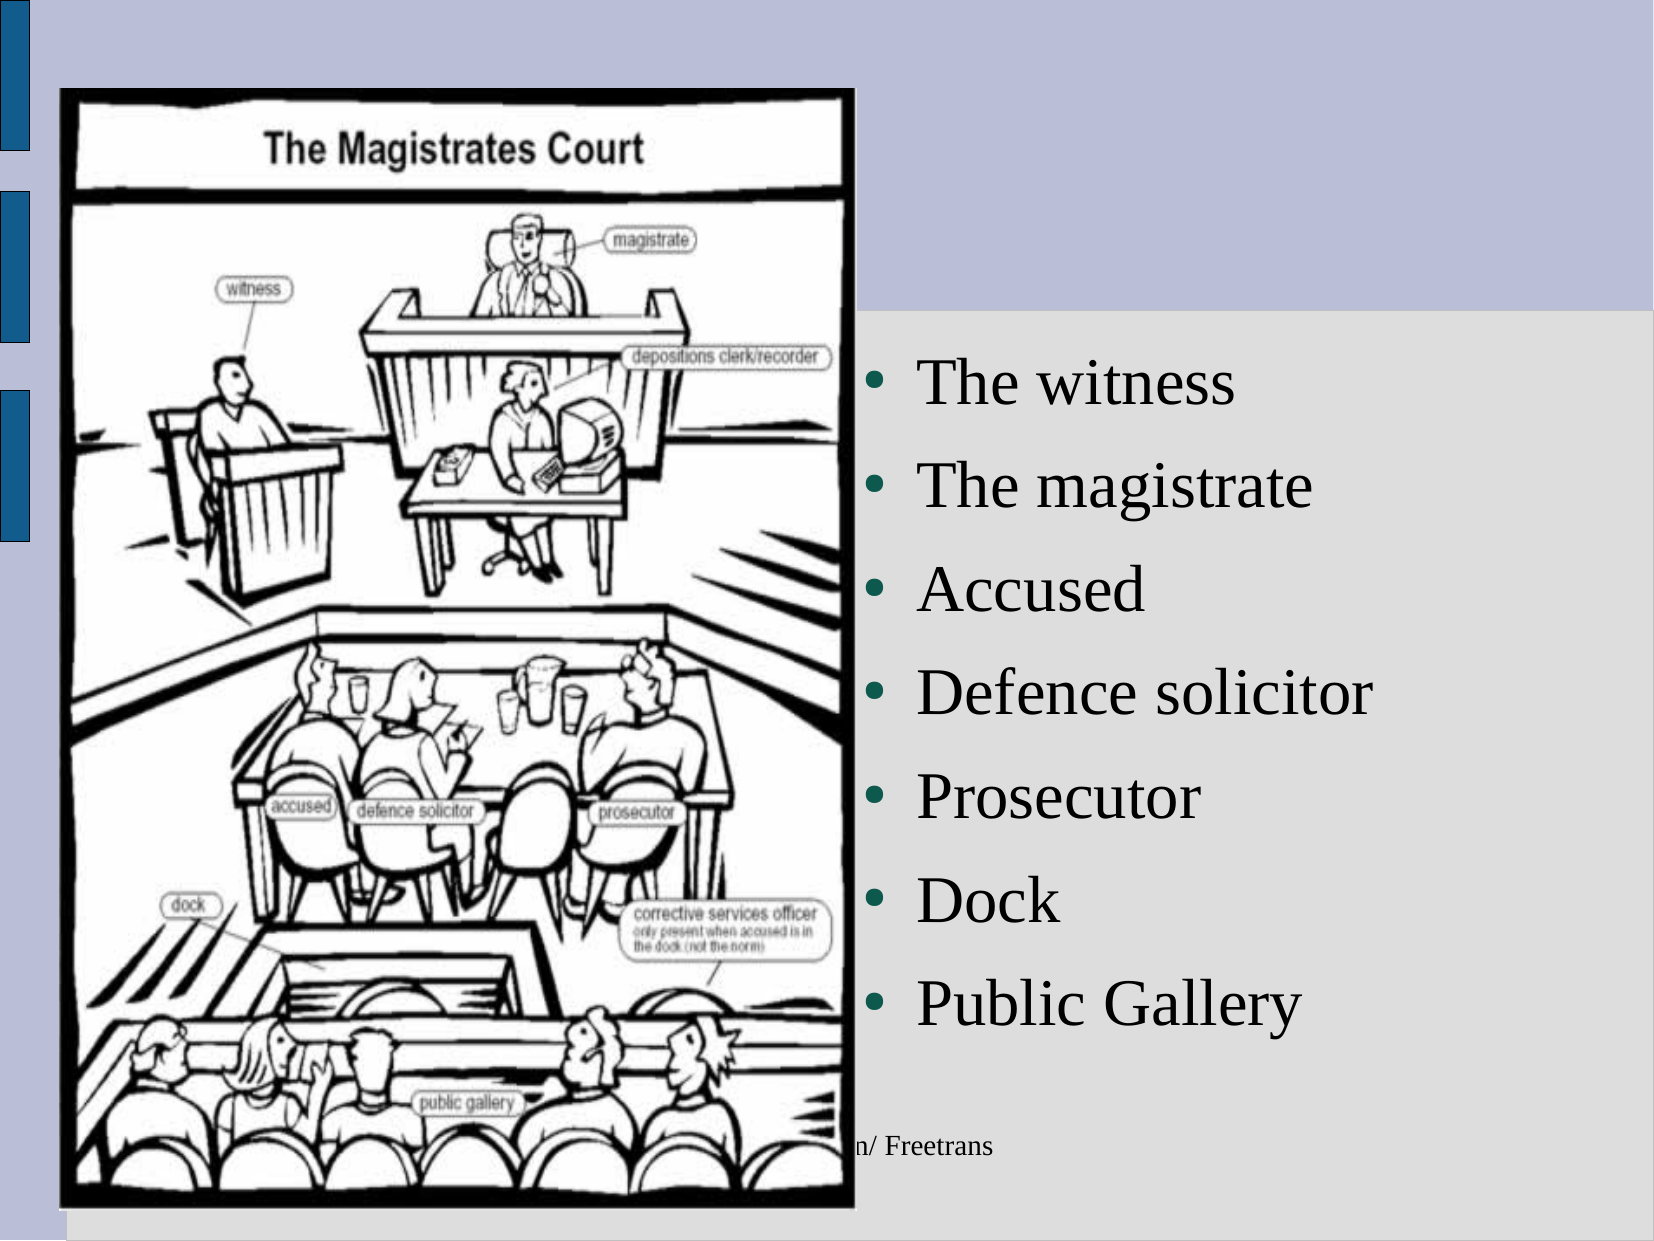

#
The witness
The magistrate
Accused
Defence solicitor
Prosecutor
Dock
Public Gallery
Legal Translation/ Freetrans